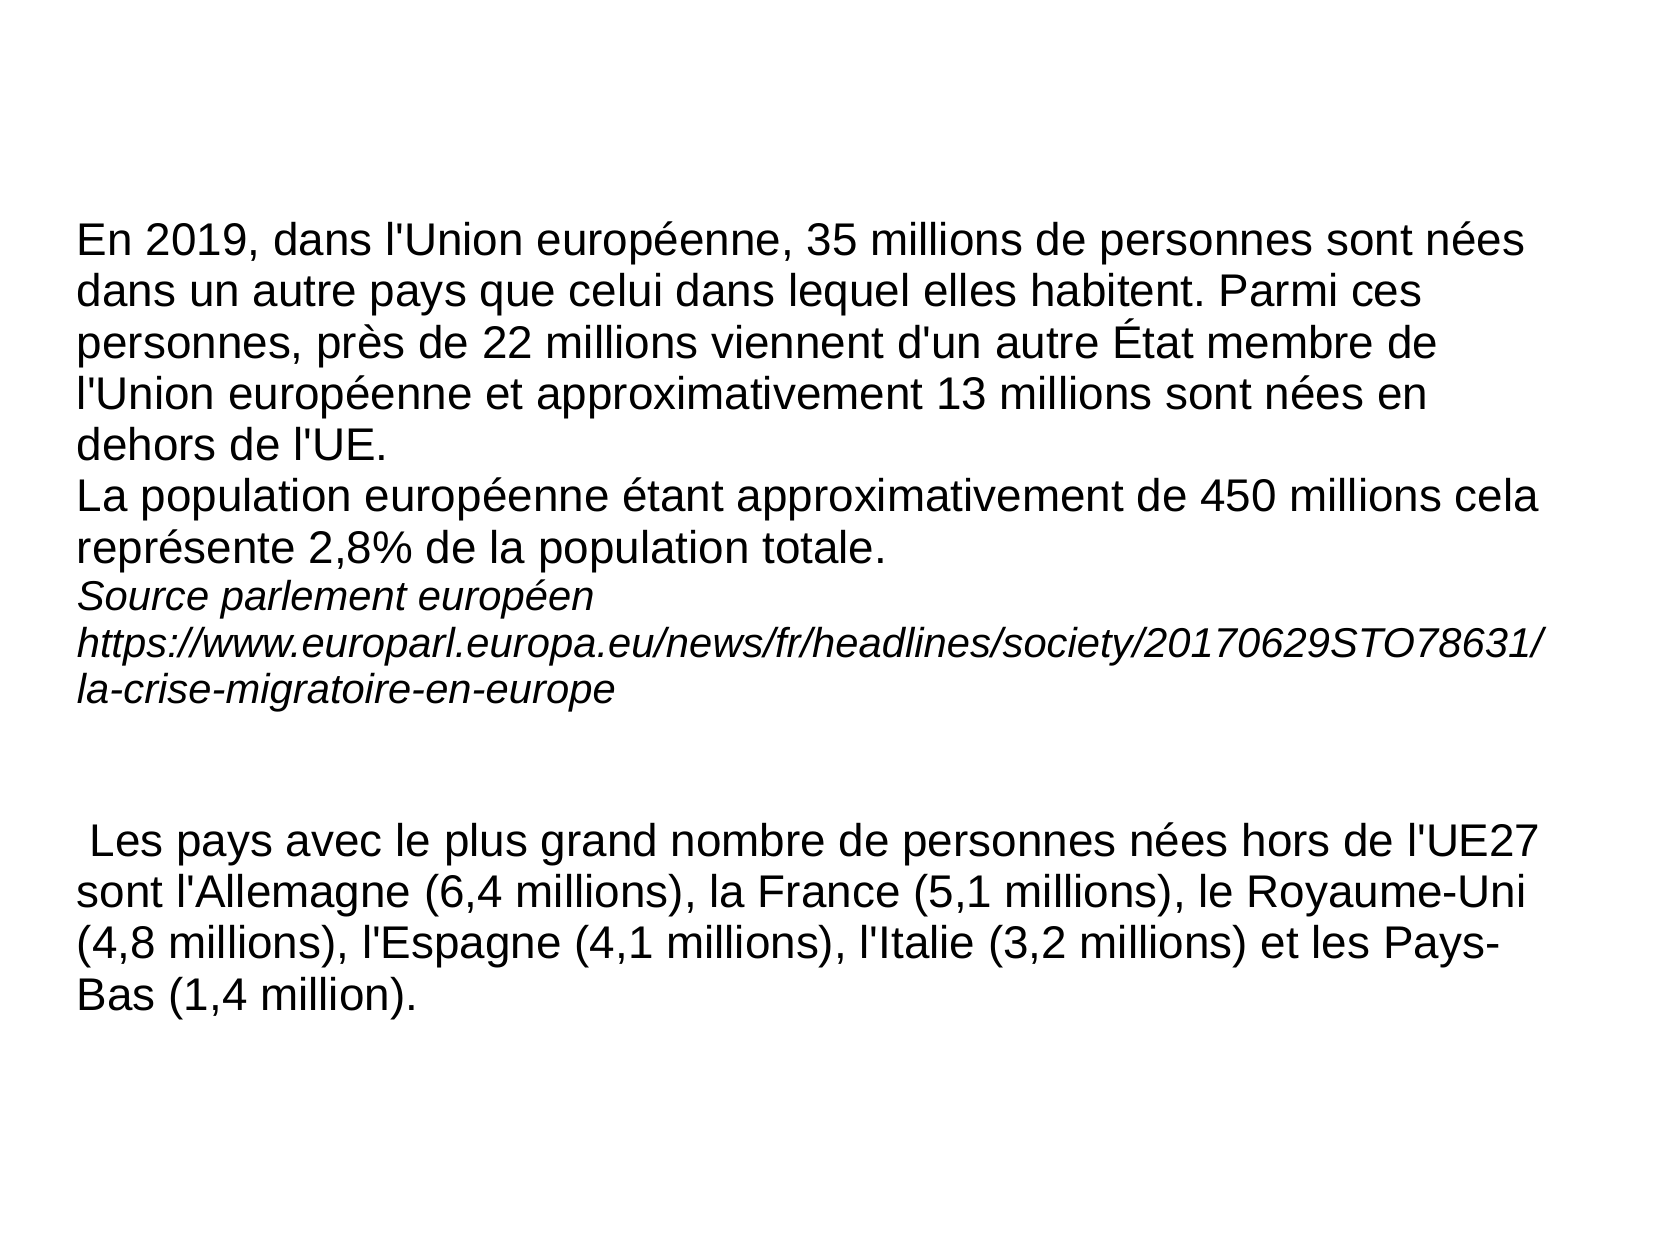

En 2019, dans l'Union européenne, 35 millions de personnes sont nées dans un autre pays que celui dans lequel elles habitent. Parmi ces personnes, près de 22 millions viennent d'un autre État membre de l'Union européenne et approximativement 13 millions sont nées en dehors de l'UE.
La population européenne étant approximativement de 450 millions cela représente 2,8% de la population totale.
Source parlement européen
https://www.europarl.europa.eu/news/fr/headlines/society/20170629STO78631/la-crise-migratoire-en-europe
 Les pays avec le plus grand nombre de personnes nées hors de l'UE27 sont l'Allemagne (6,4 millions), la France (5,1 millions), le Royaume-Uni (4,8 millions), l'Espagne (4,1 millions), l'Italie (3,2 millions) et les Pays-Bas (1,4 million).